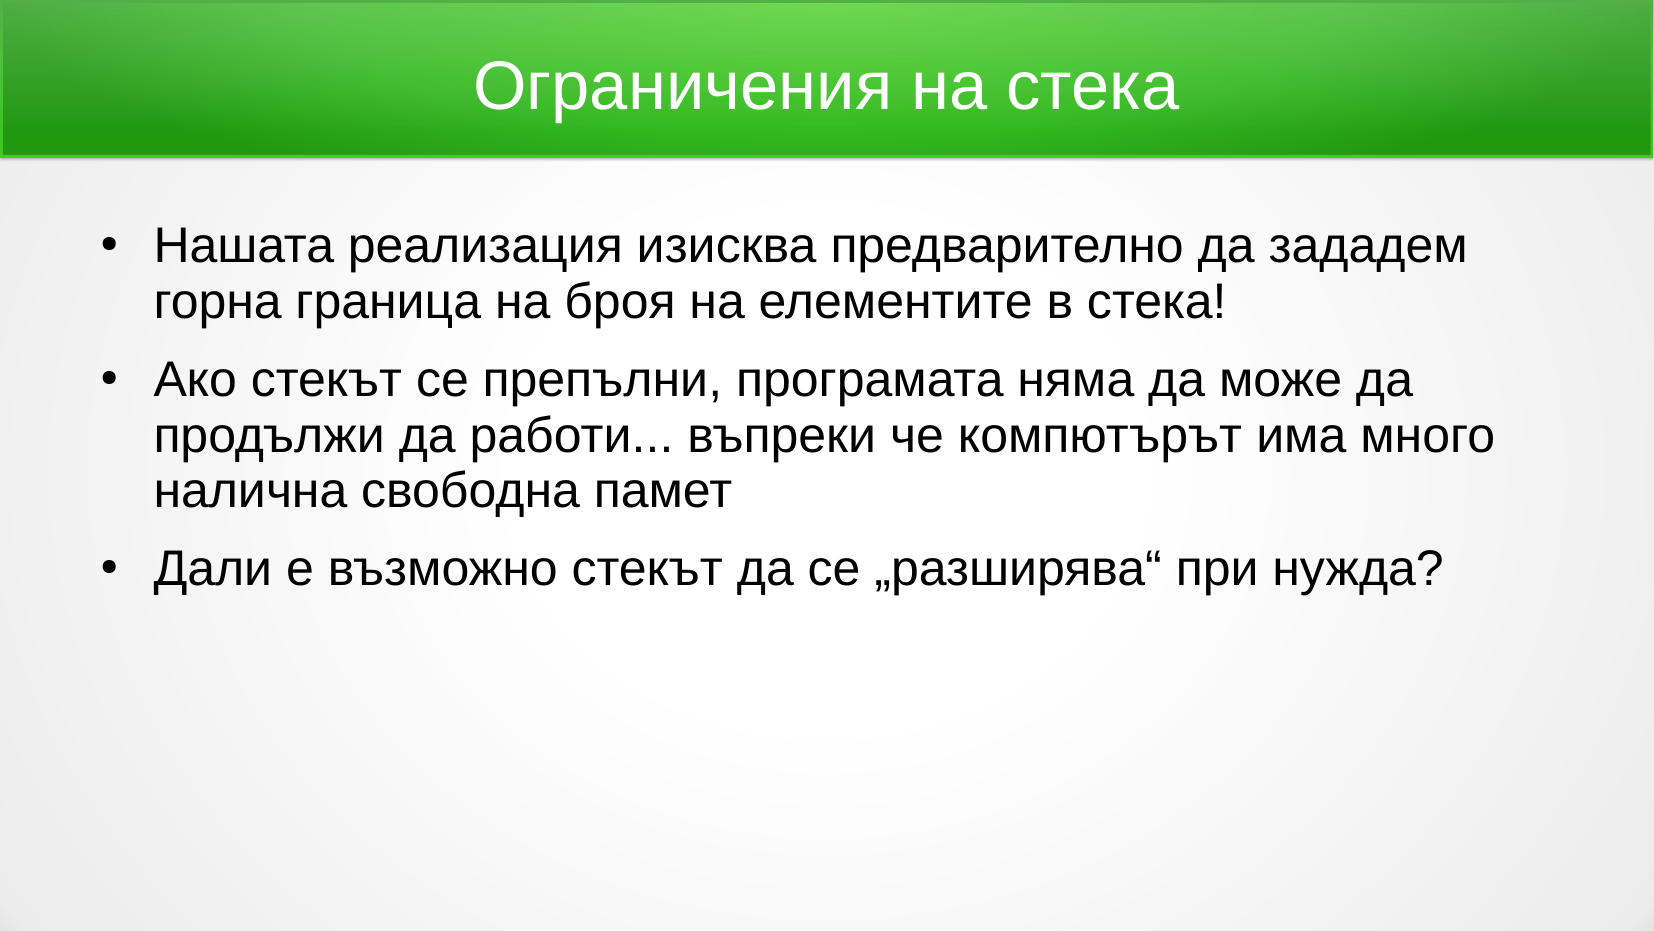

# Ограничения на стека
Нашата реализация изисква предварително да зададем горна граница на броя на елементите в стека!
Ако стекът се препълни, програмата няма да може да продължи да работи... въпреки че компютърът има много налична свободна памет
Дали е възможно стекът да се „разширява“ при нужда?